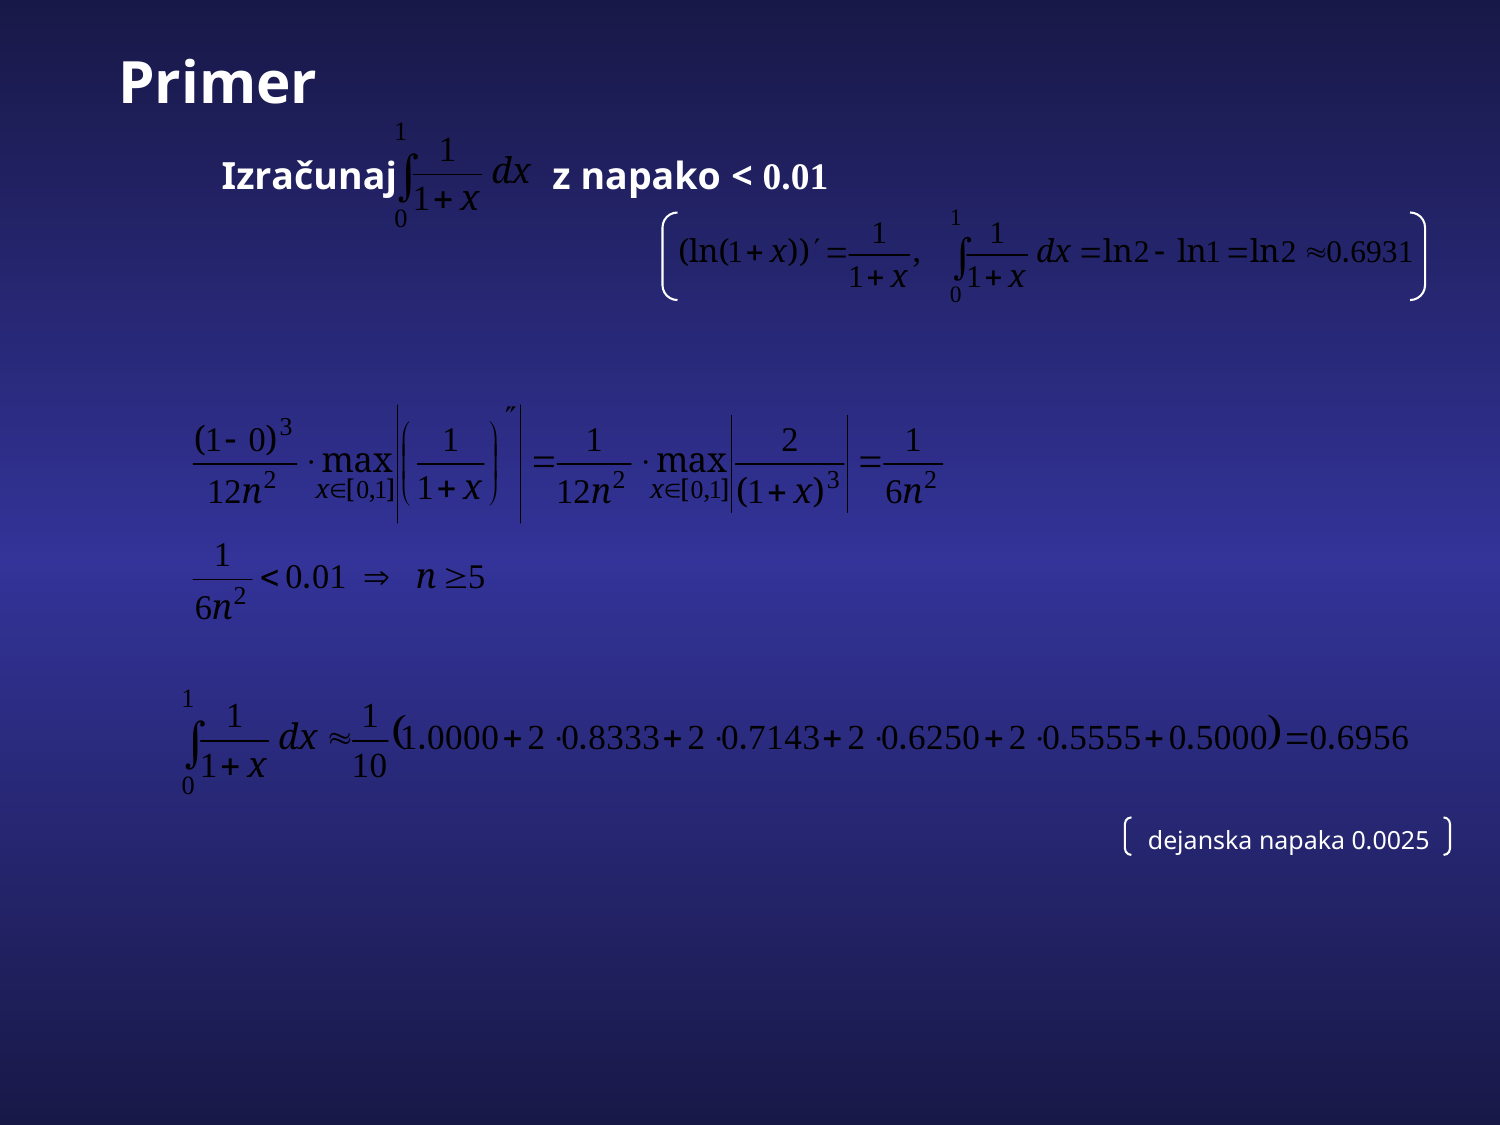

Primer
Izračunaj z napako < 0.01
dejanska napaka 0.0025